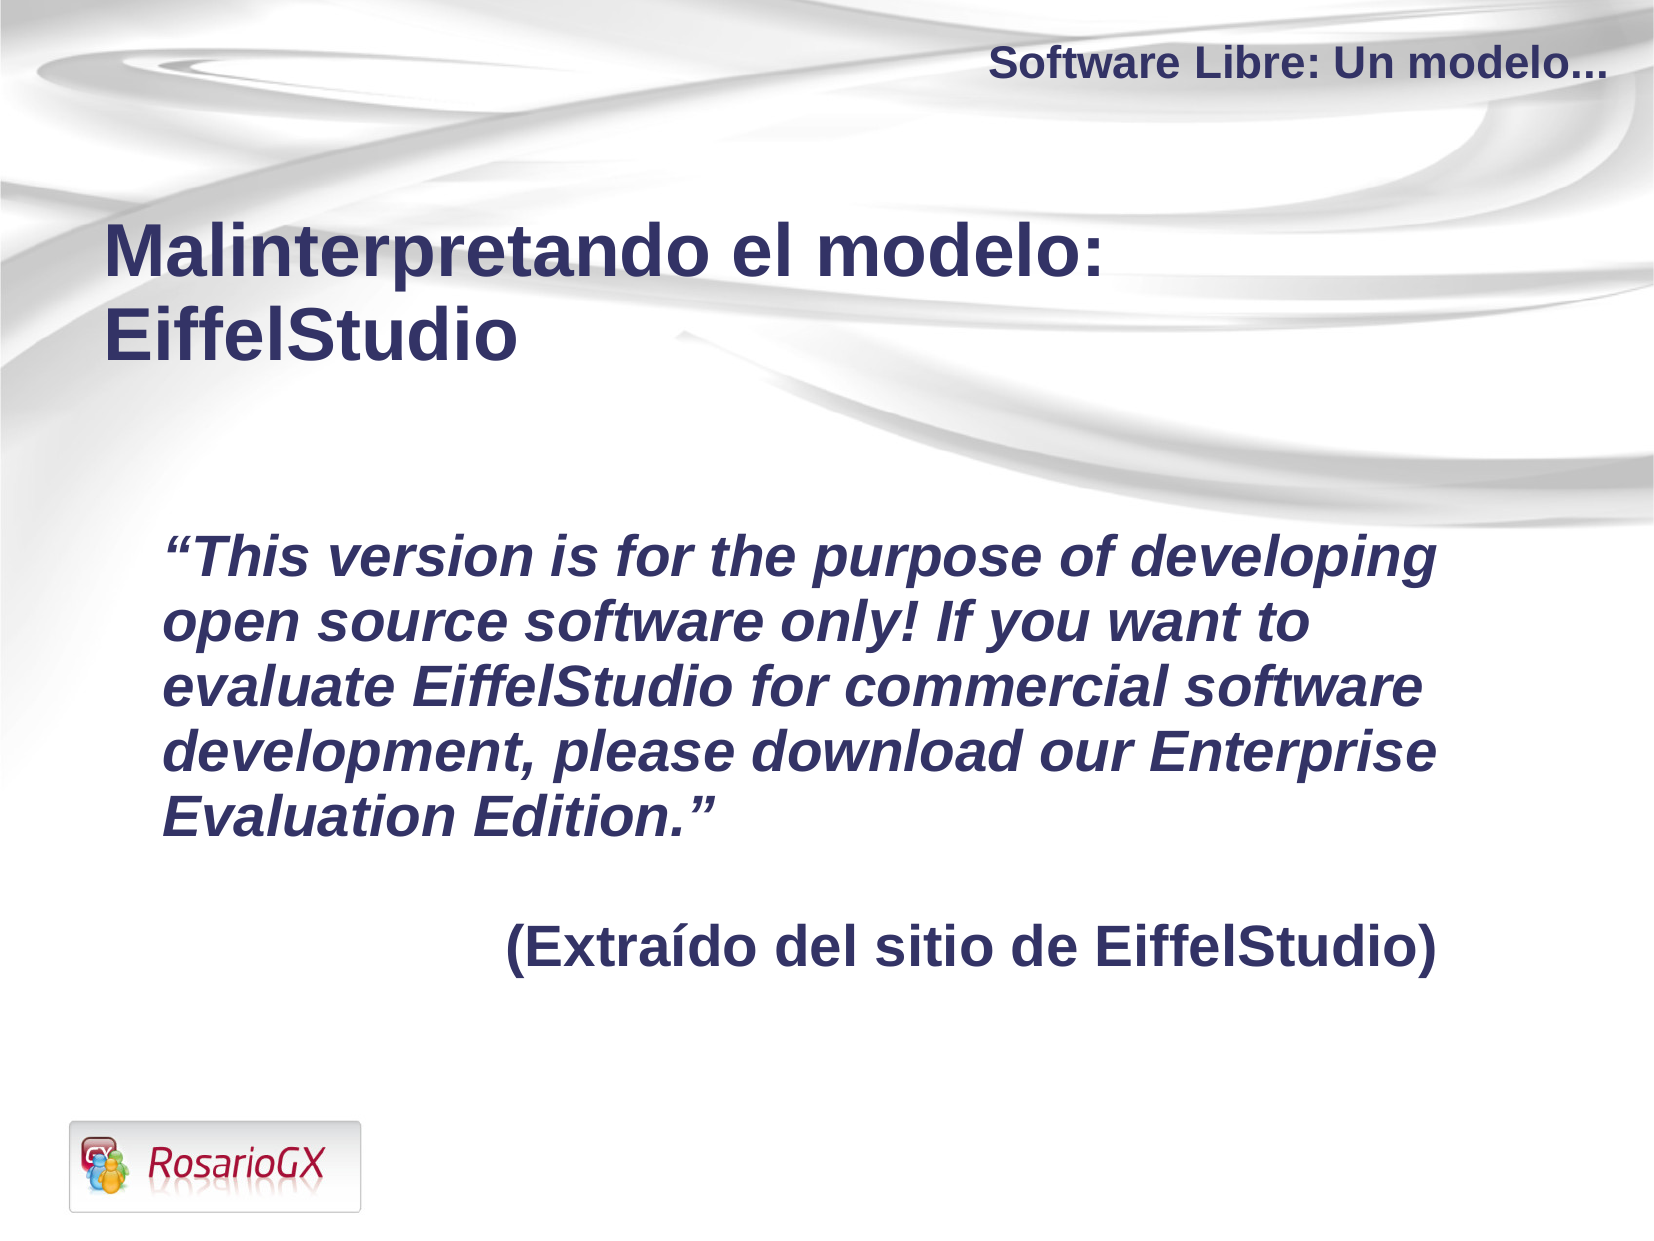

Software Libre: Un modelo...
Malinterpretando el modelo: EiffelStudio
“This version is for the purpose of developing open source software only! If you want to evaluate EiffelStudio for commercial software development, please download our Enterprise Evaluation Edition.”
(Extraído del sitio de EiffelStudio)